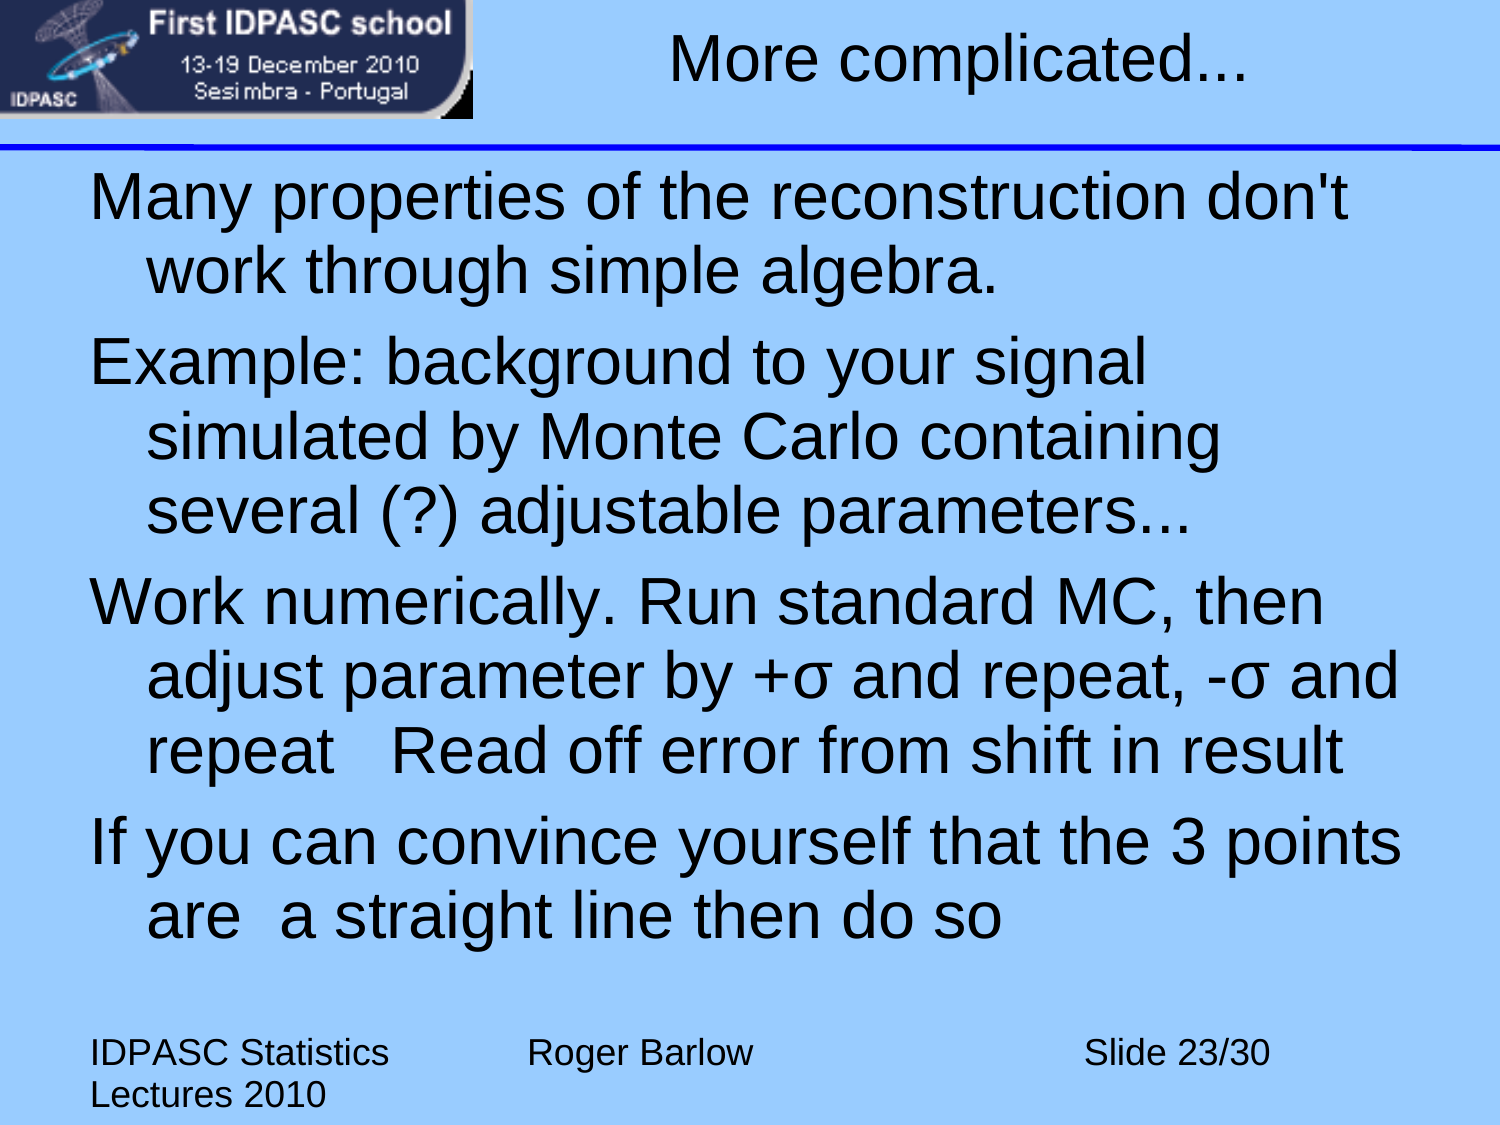

# More complicated...
Many properties of the reconstruction don't work through simple algebra.
Example: background to your signal simulated by Monte Carlo containing several (?) adjustable parameters...
Work numerically. Run standard MC, then adjust parameter by +σ and repeat, -σ and repeat Read off error from shift in result
If you can convince yourself that the 3 points are a straight line then do so
23